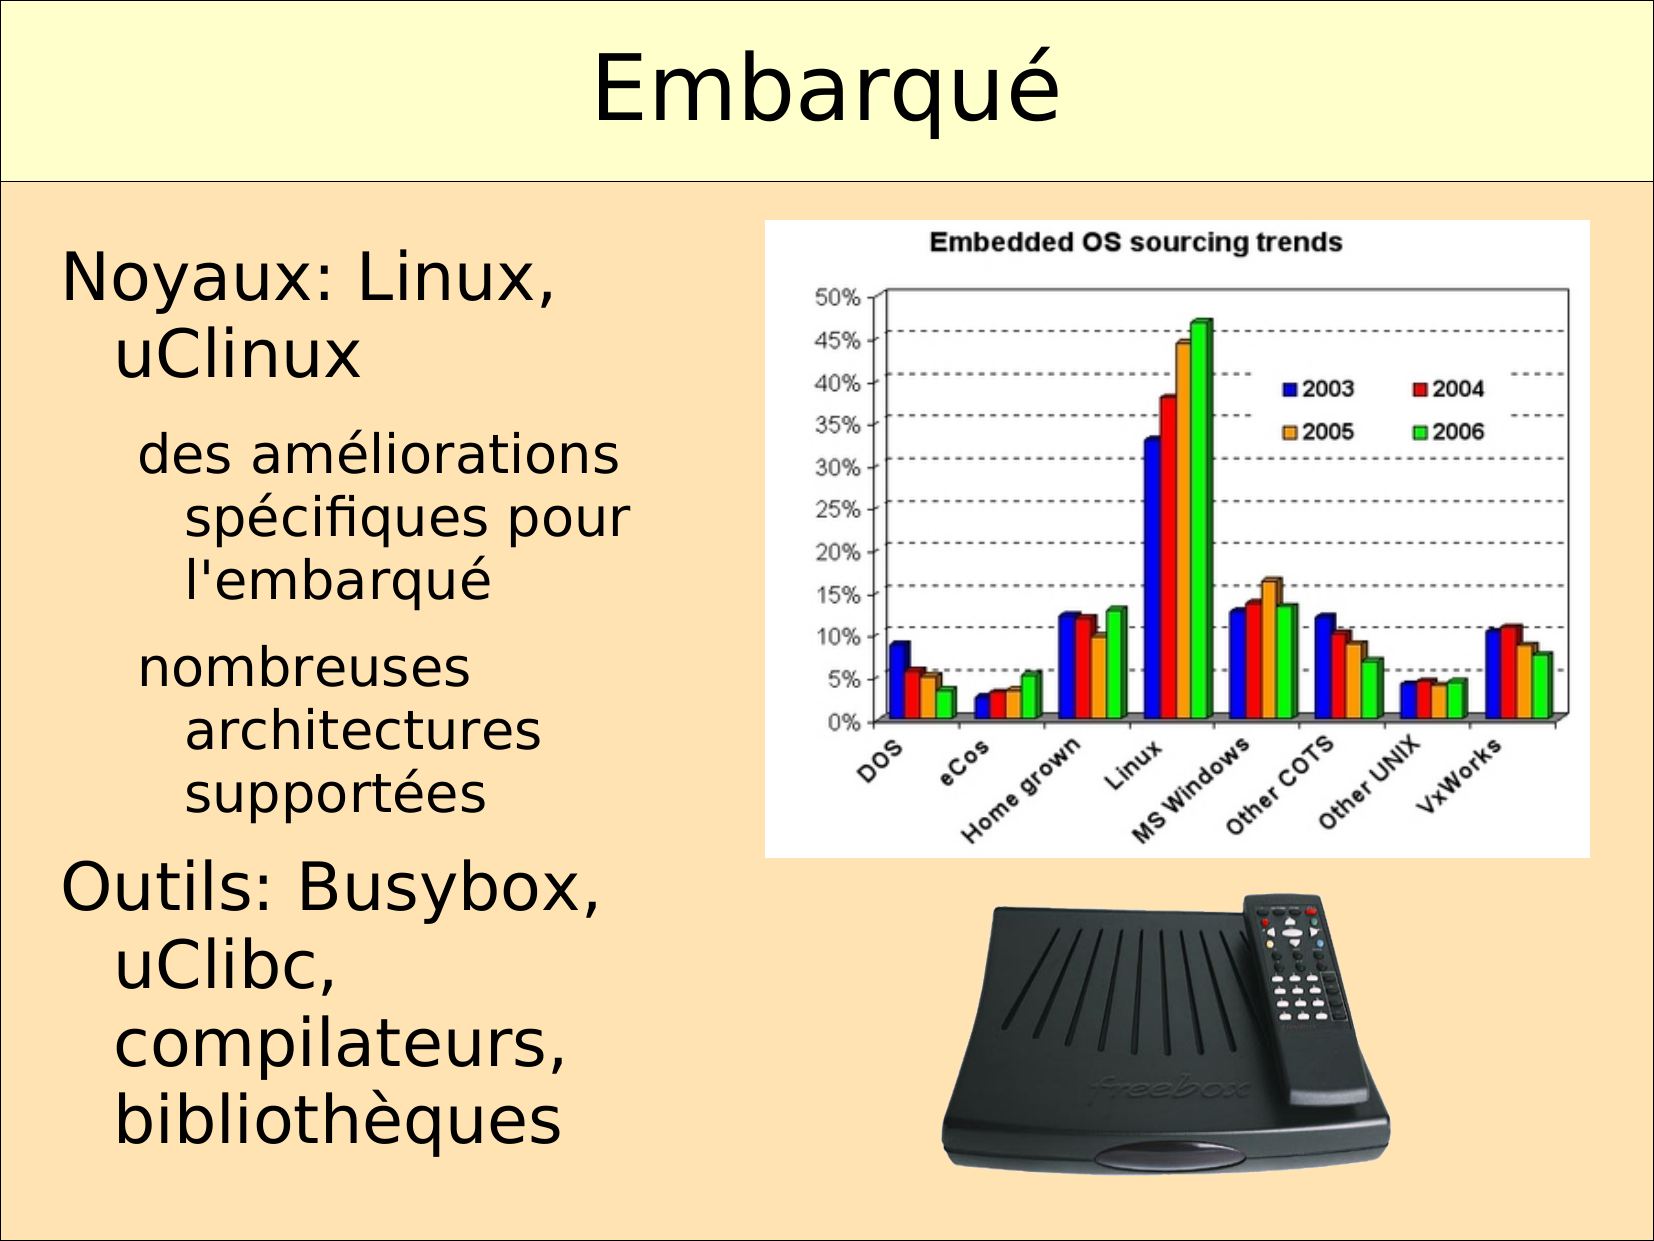

# Embarqué
Noyaux: Linux, uClinux
des améliorations spécifiques pour l'embarqué
nombreuses architectures supportées
Outils: Busybox, uClibc, compilateurs, bibliothèques